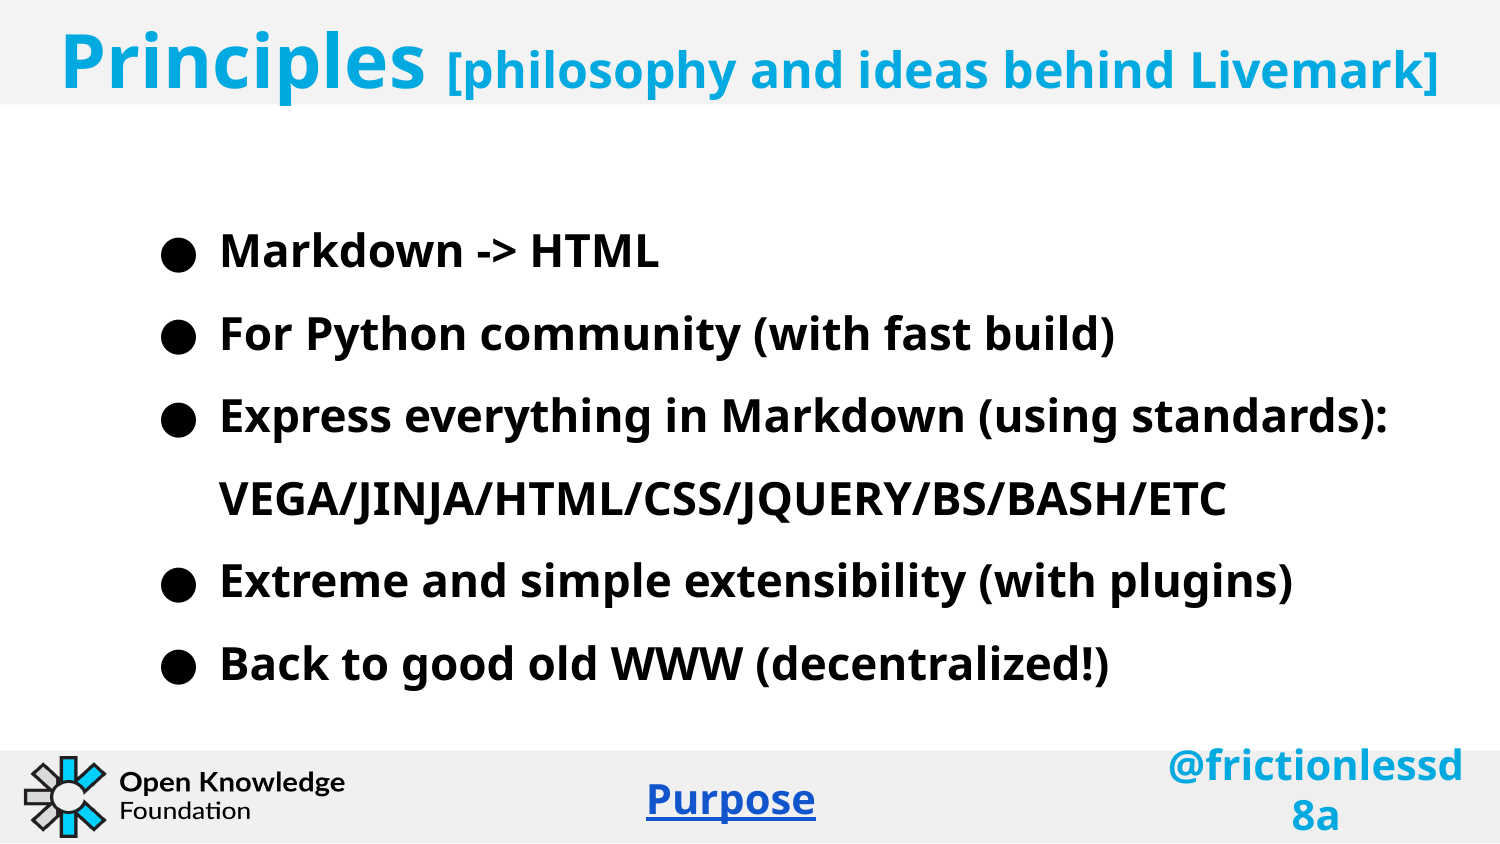

Principles [philosophy and ideas behind Livemark]
Markdown -> HTML
For Python community (with fast build)
Express everything in Markdown (using standards): VEGA/JINJA/HTML/CSS/JQUERY/BS/BASH/ETC
Extreme and simple extensibility (with plugins)
Back to good old WWW (decentralized!)
Purpose
@frictionlessd8a